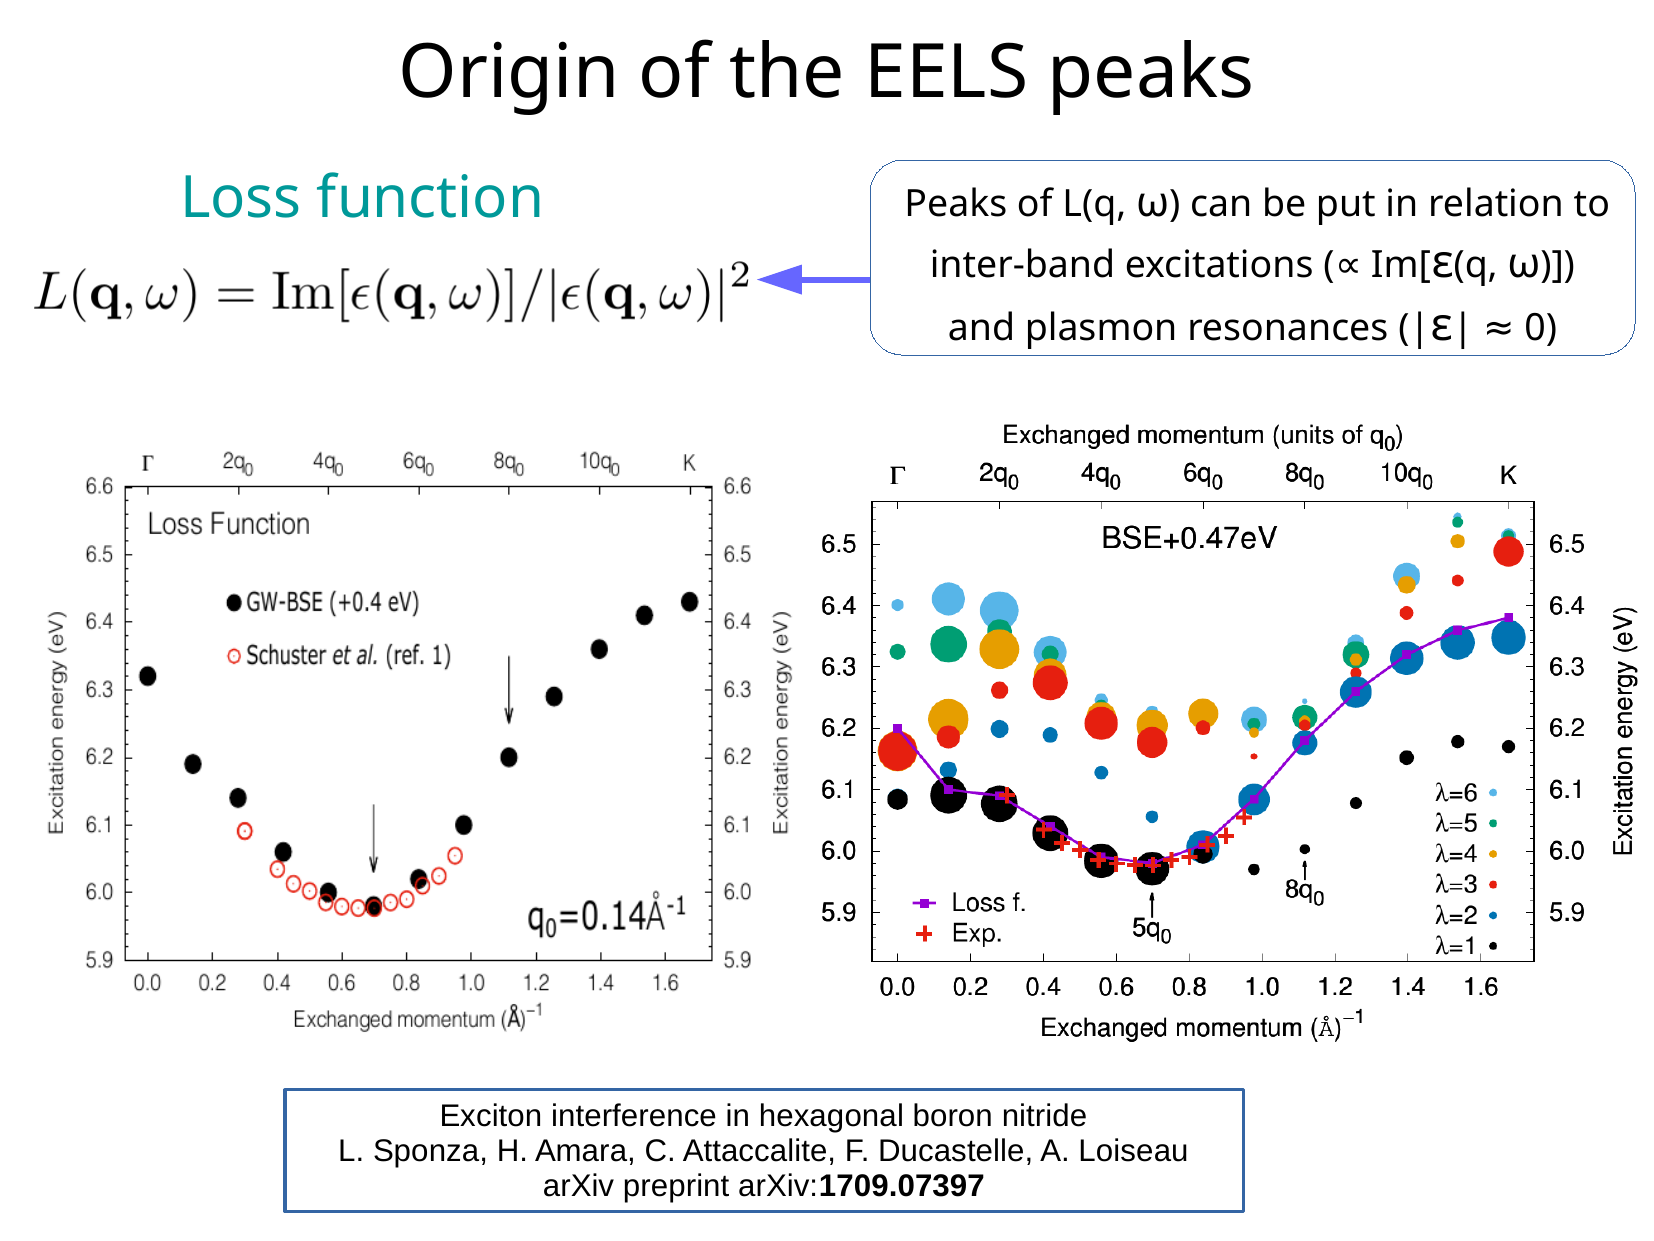

# Origin of the EELS peaks
Loss function
 Peaks of L(q, ω) can be put in relation to inter-band excitations (∝ Im[ε(q, ω)])
and plasmon resonances (|ε| ≈ 0)
Exciton interference in hexagonal boron nitride
L. Sponza, H. Amara, C. Attaccalite, F. Ducastelle, A. Loiseau
arXiv preprint arXiv:1709.07397